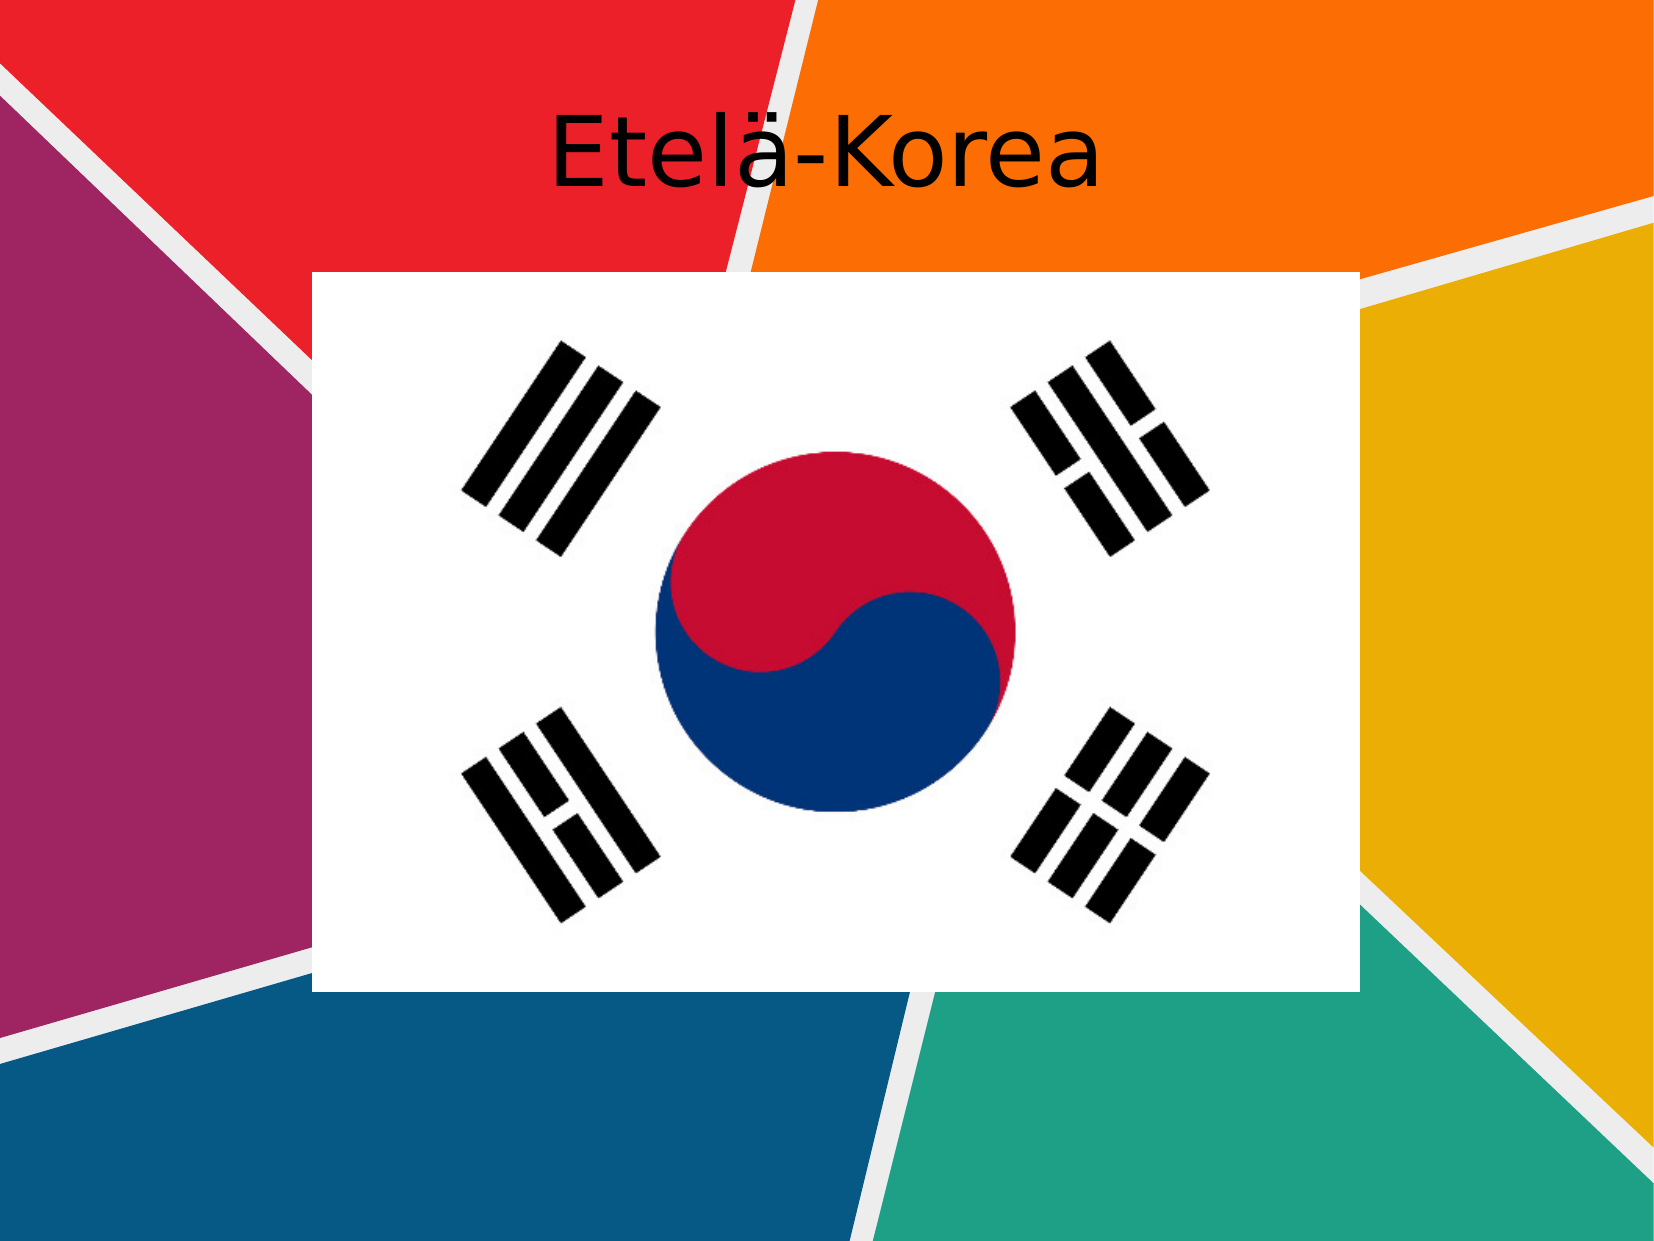

# Etelä-Korea
Pinta-ala: 99 646 km²
Pääkaupunki: Soul
Valuutta: Korean won